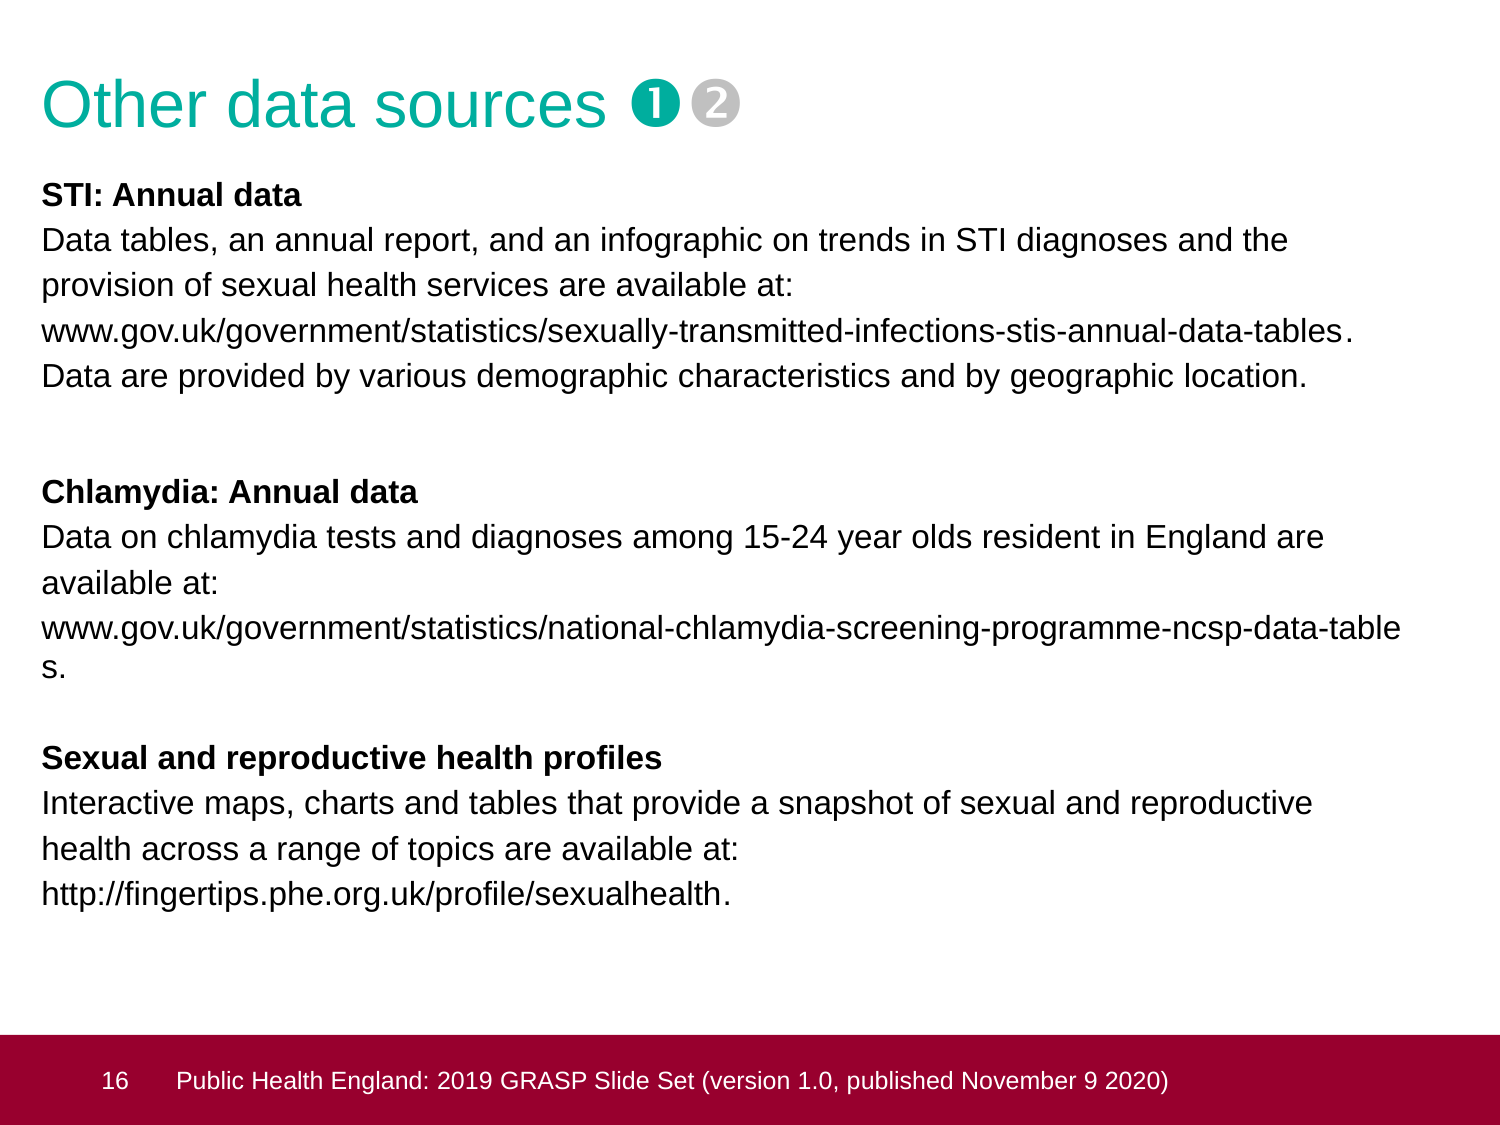

# Other data sources 
STI: Annual data
Data tables, an annual report, and an infographic on trends in STI diagnoses and the provision of sexual health services are available at:
www.gov.uk/government/statistics/sexually-transmitted-infections-stis-annual-data-tables. Data are provided by various demographic characteristics and by geographic location.
Chlamydia: Annual data
Data on chlamydia tests and diagnoses among 15-24 year olds resident in England are available at:
www.gov.uk/government/statistics/national-chlamydia-screening-programme-ncsp-data-tables.
Sexual and reproductive health profiles
Interactive maps, charts and tables that provide a snapshot of sexual and reproductive health across a range of topics are available at: http://fingertips.phe.org.uk/profile/sexualhealth.
Public Health England: 2019 GRASP Slide Set (version 1.0, published November 9 2020)